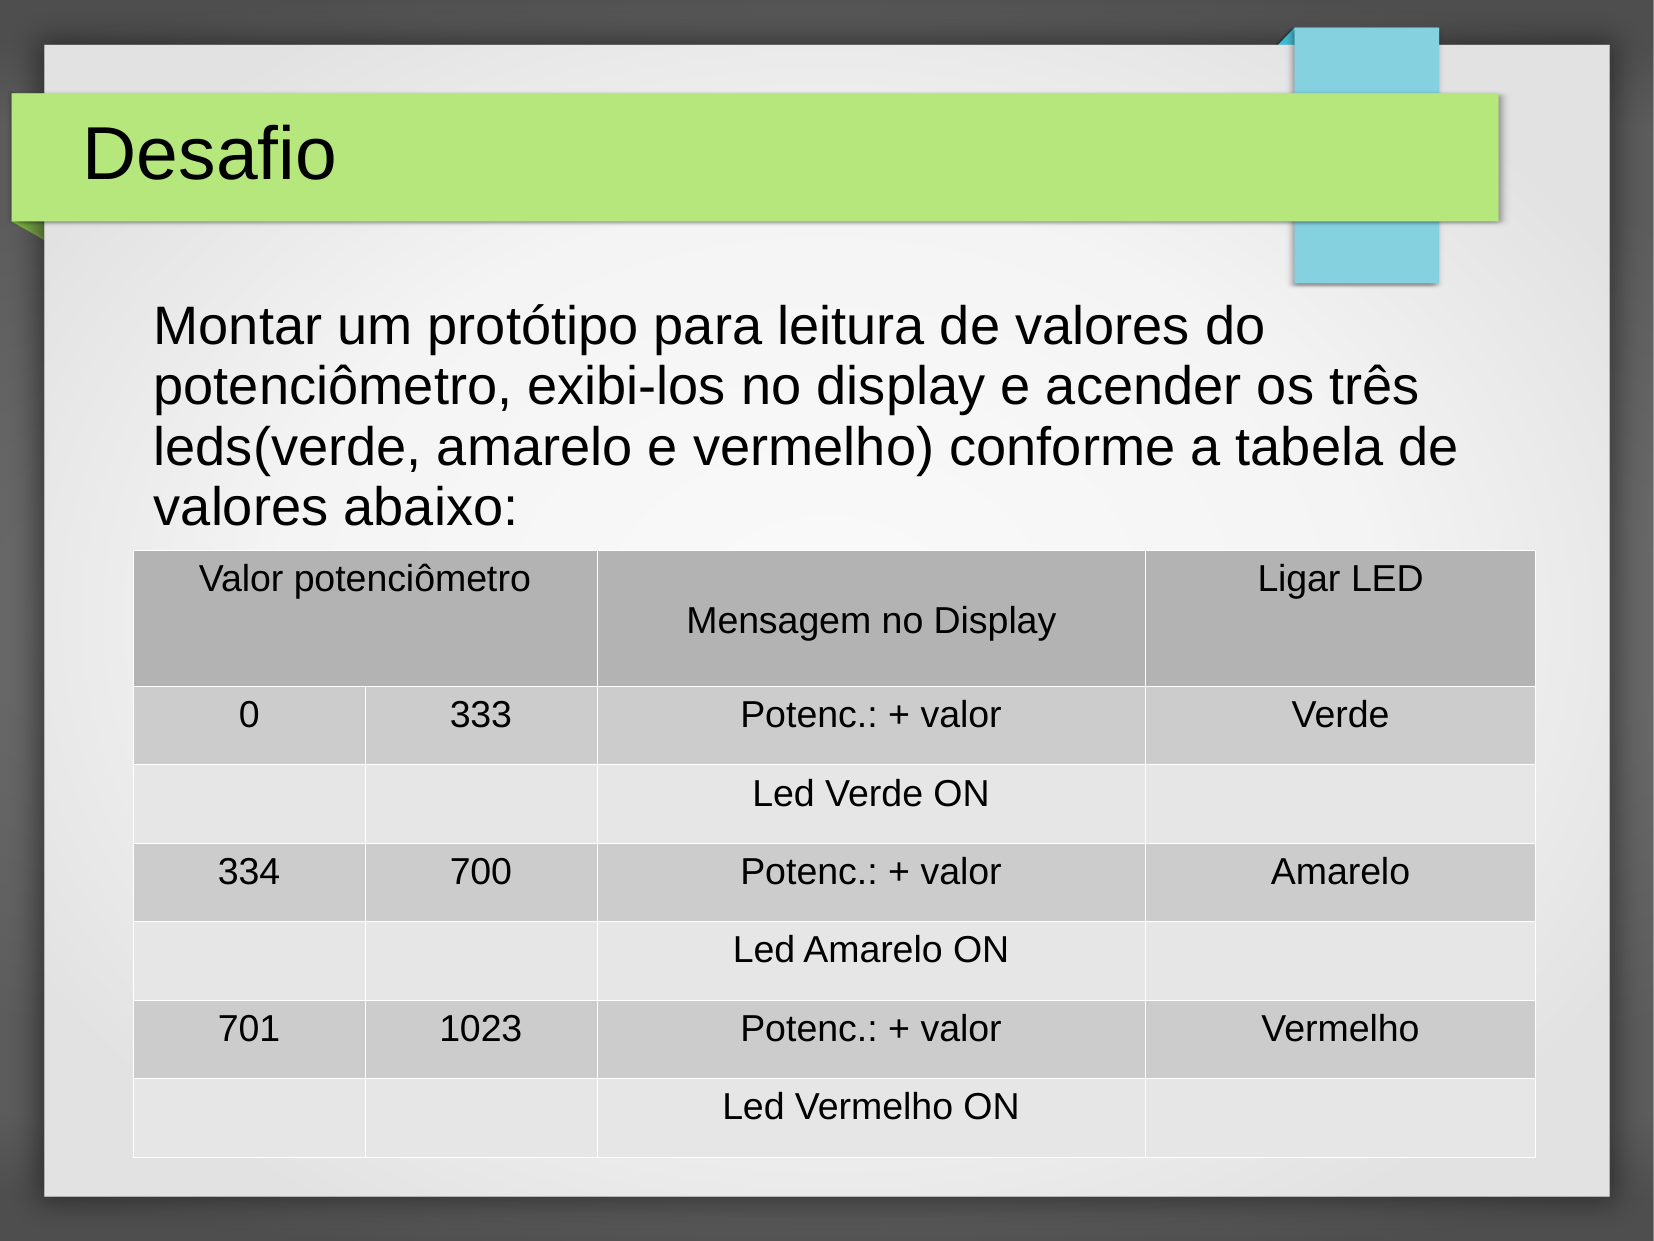

# Desafio
Montar um protótipo para leitura de valores do potenciômetro, exibi-los no display e acender os três leds(verde, amarelo e vermelho) conforme a tabela de valores abaixo:
| Valor potenciômetro | | Mensagem no Display | Ligar LED |
| --- | --- | --- | --- |
| 0 | 333 | Potenc.: + valor | Verde |
| | | Led Verde ON | |
| 334 | 700 | Potenc.: + valor | Amarelo |
| | | Led Amarelo ON | |
| 701 | 1023 | Potenc.: + valor | Vermelho |
| | | Led Vermelho ON | |